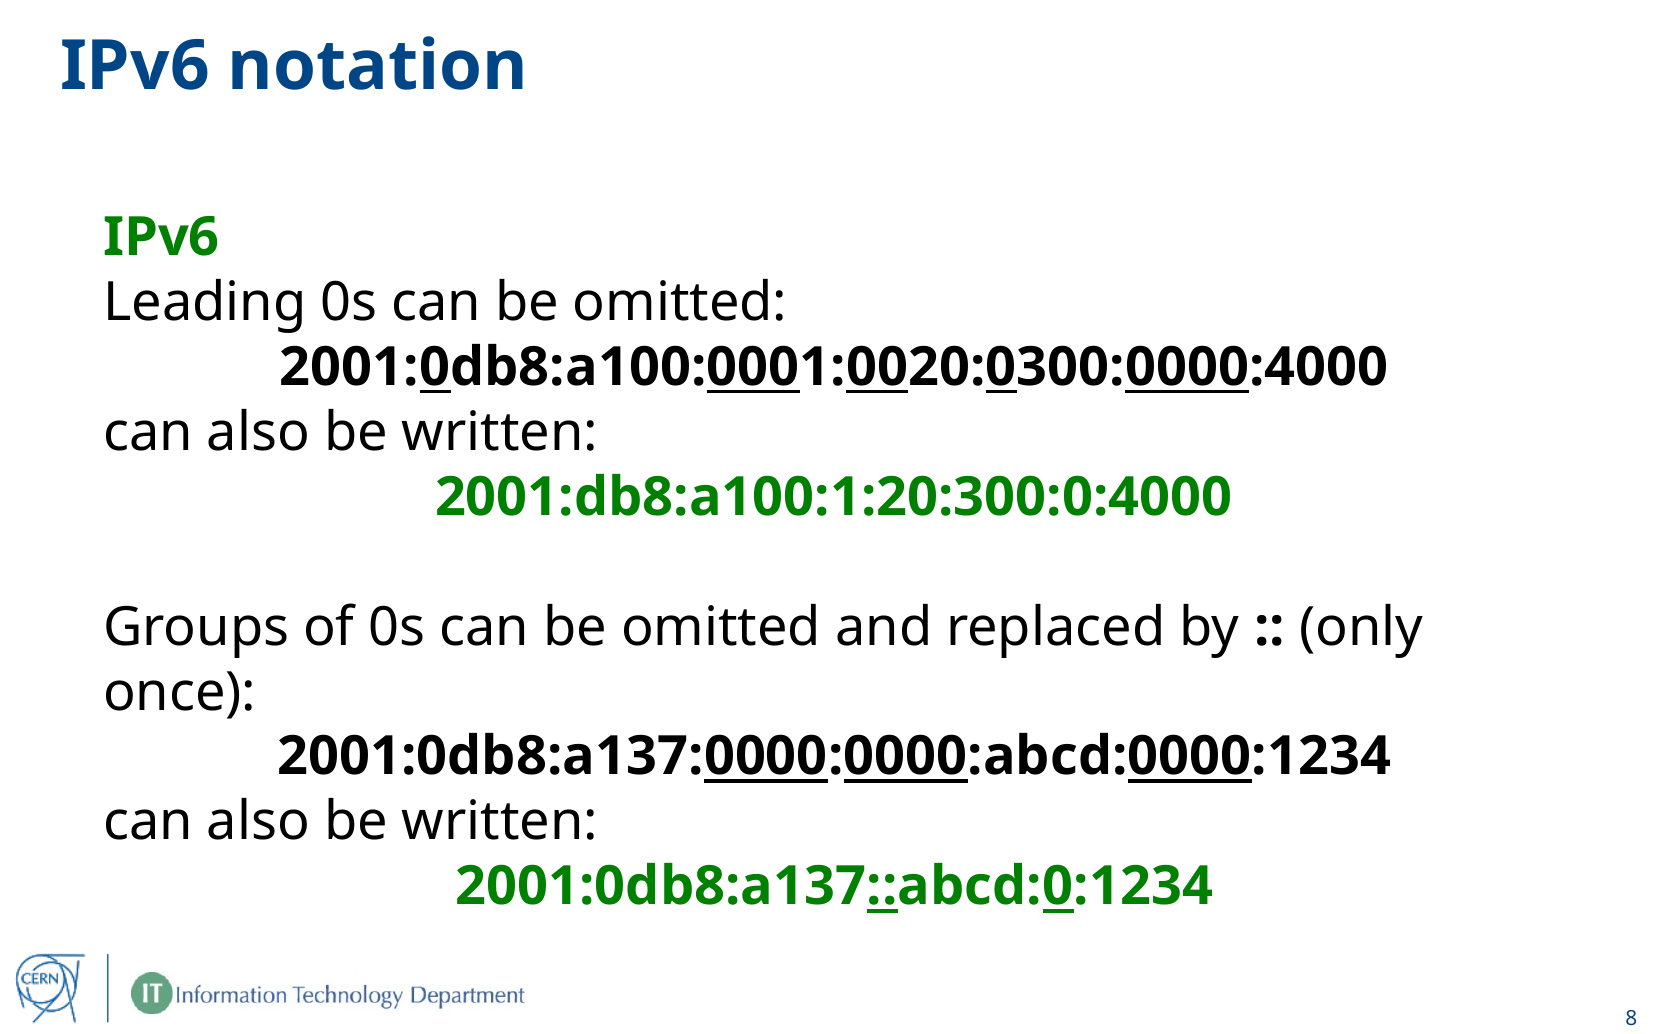

# IPv6 notation
IPv6
Leading 0s can be omitted:
2001:0db8:a100:0001:0020:0300:0000:4000
can also be written:
2001:db8:a100:1:20:300:0:4000
Groups of 0s can be omitted and replaced by :: (only once):
2001:0db8:a137:0000:0000:abcd:0000:1234
can also be written:
2001:0db8:a137::abcd:0:1234